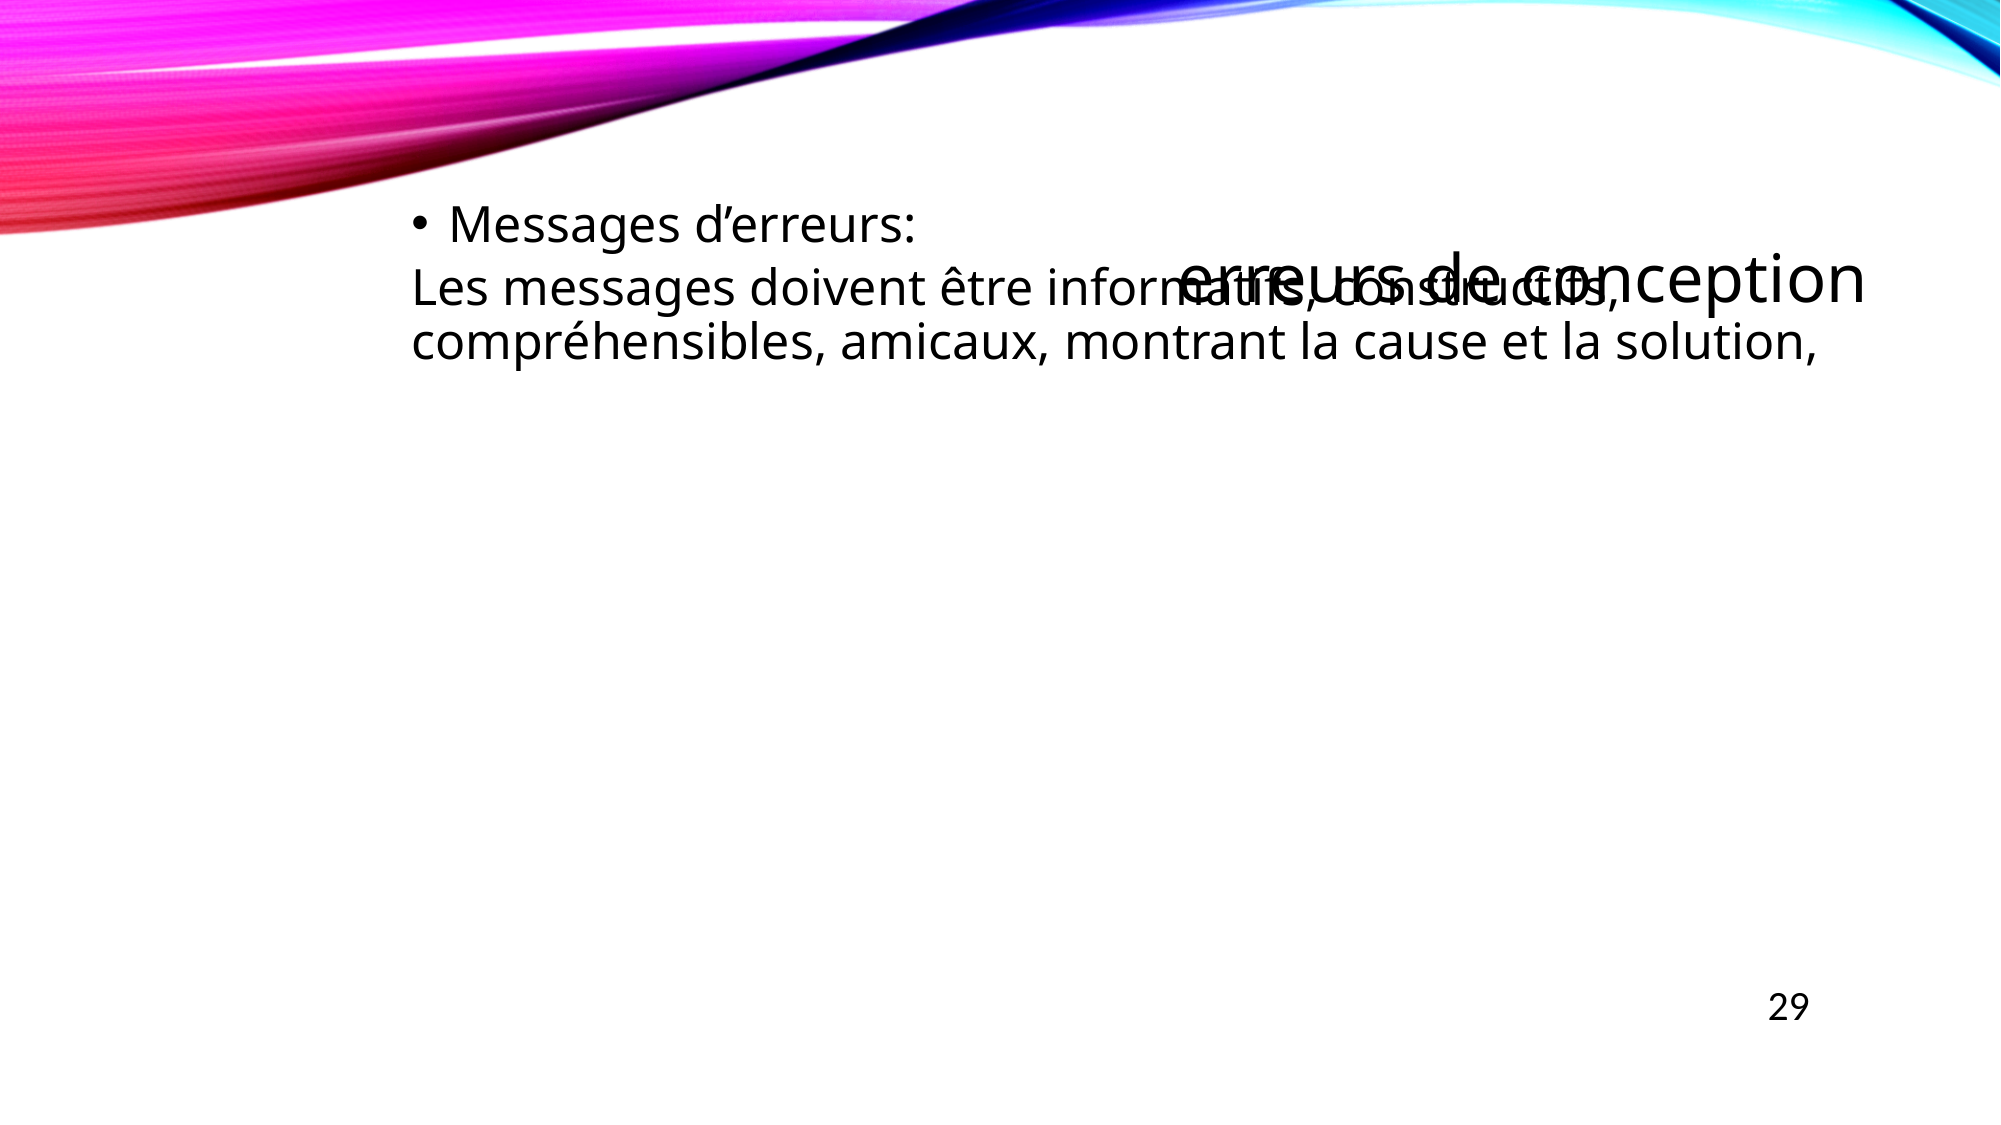

# erreurs de conception
Messages d’erreurs:
Les messages doivent être informatifs, constructifs, compréhensibles, amicaux, montrant la cause et la solution,